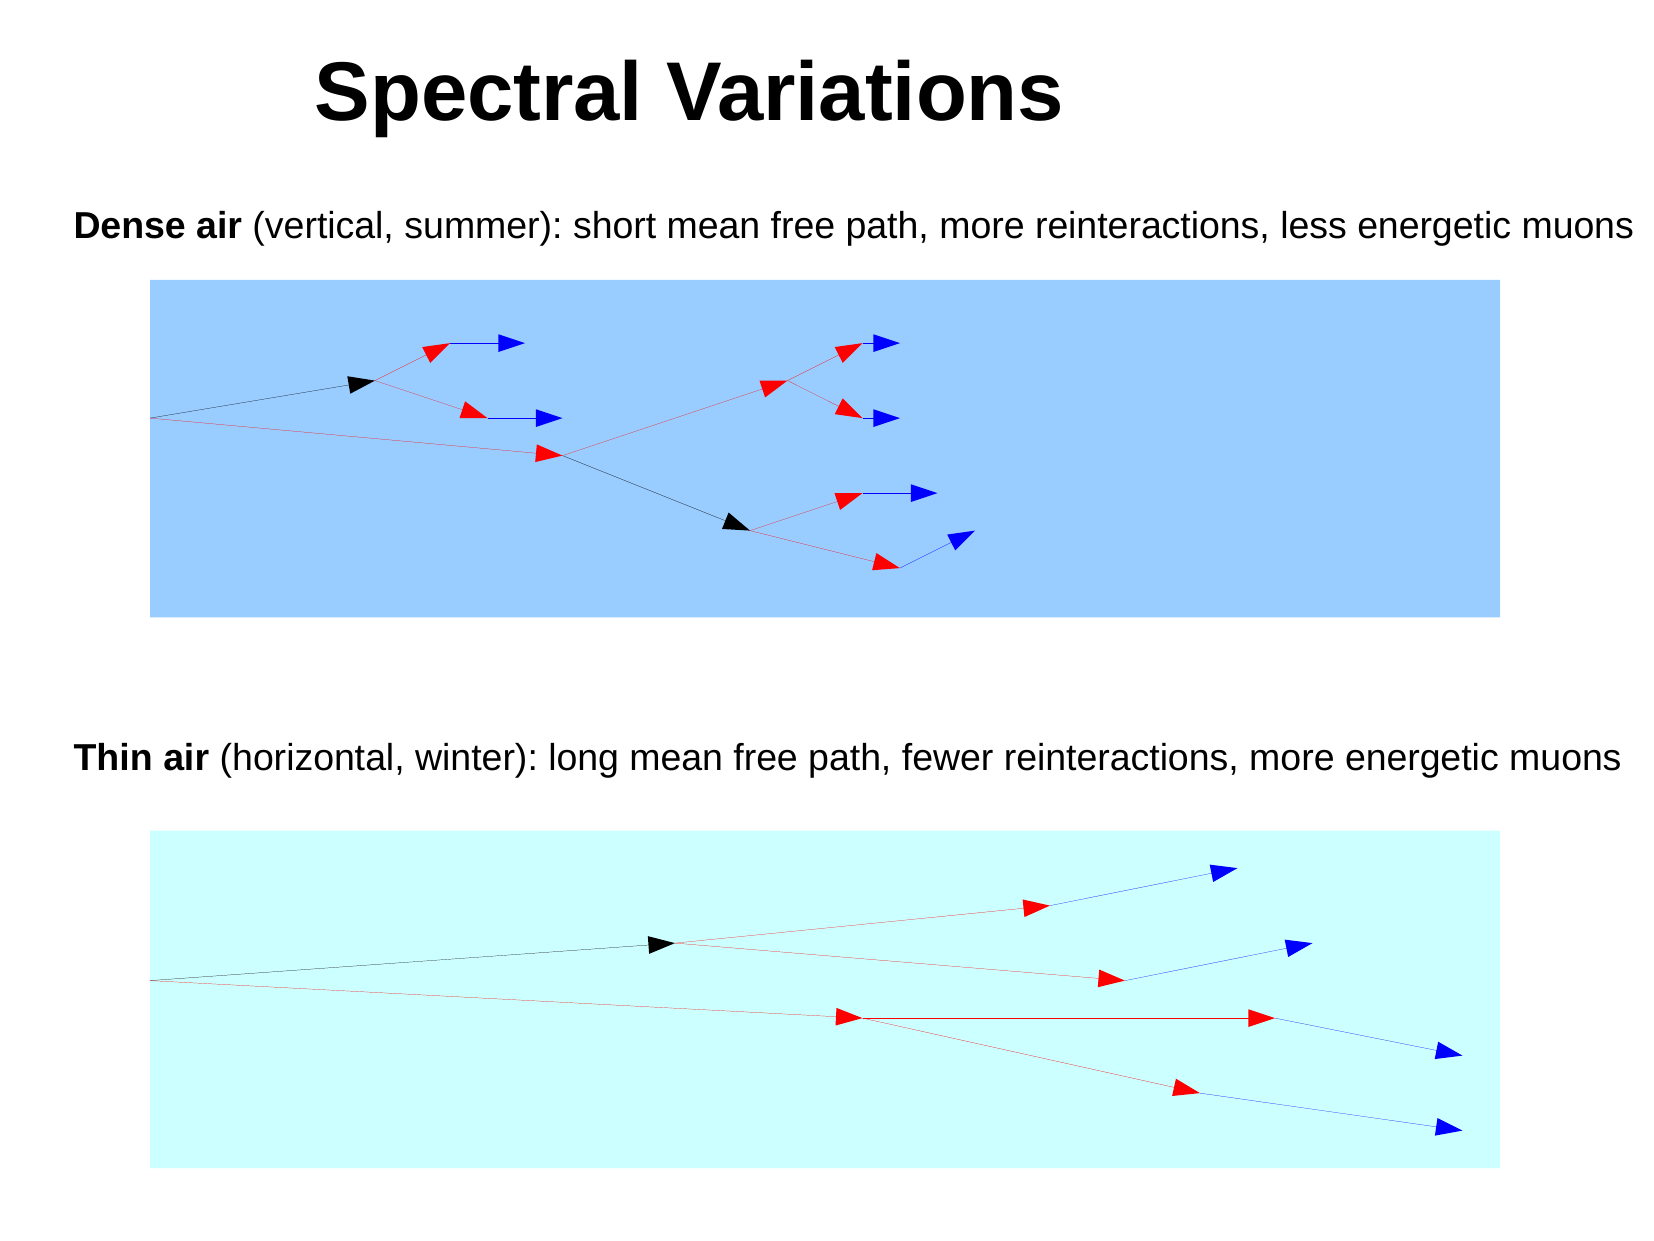

Spectral Variations
Dense air (vertical, summer): short mean free path, more reinteractions, less energetic muons
Thin air (horizontal, winter): long mean free path, fewer reinteractions, more energetic muons